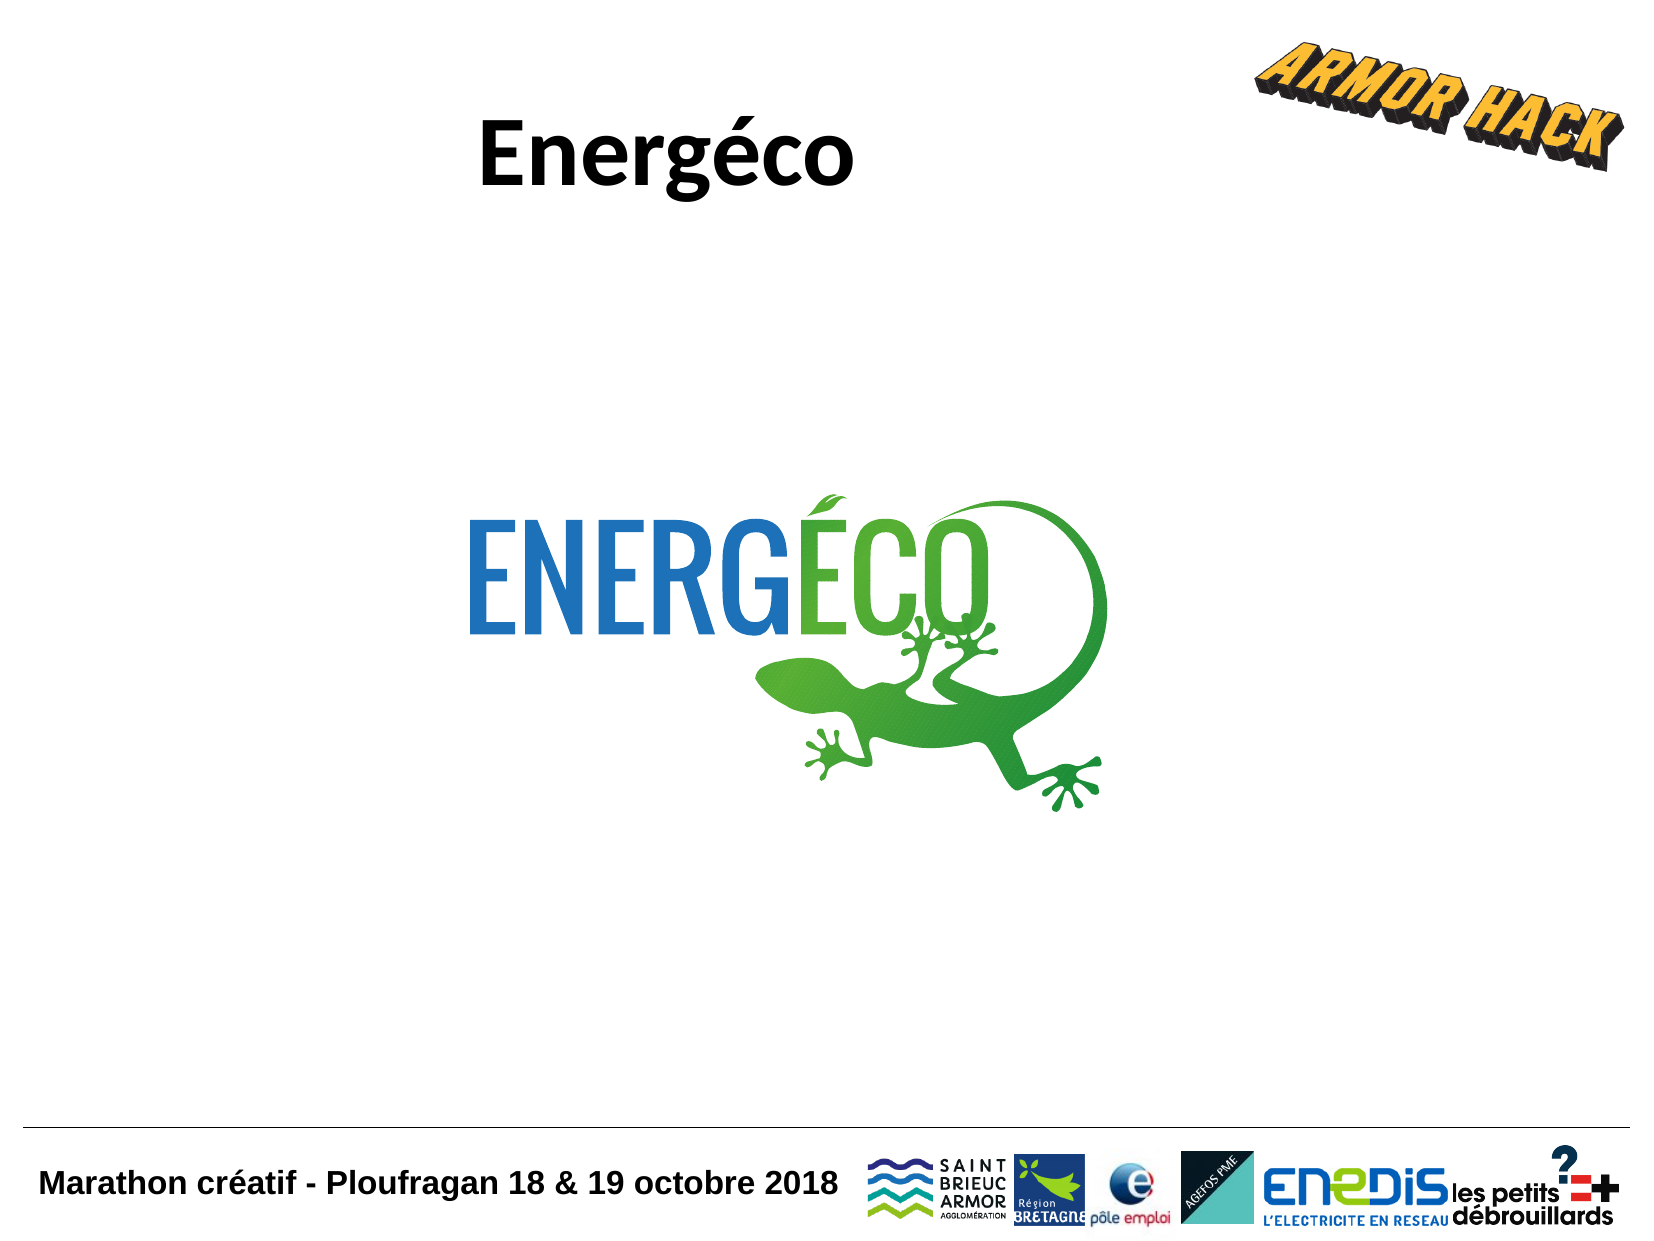

# Energéco
Marathon créatif - Ploufragan 18 & 19 octobre 2018